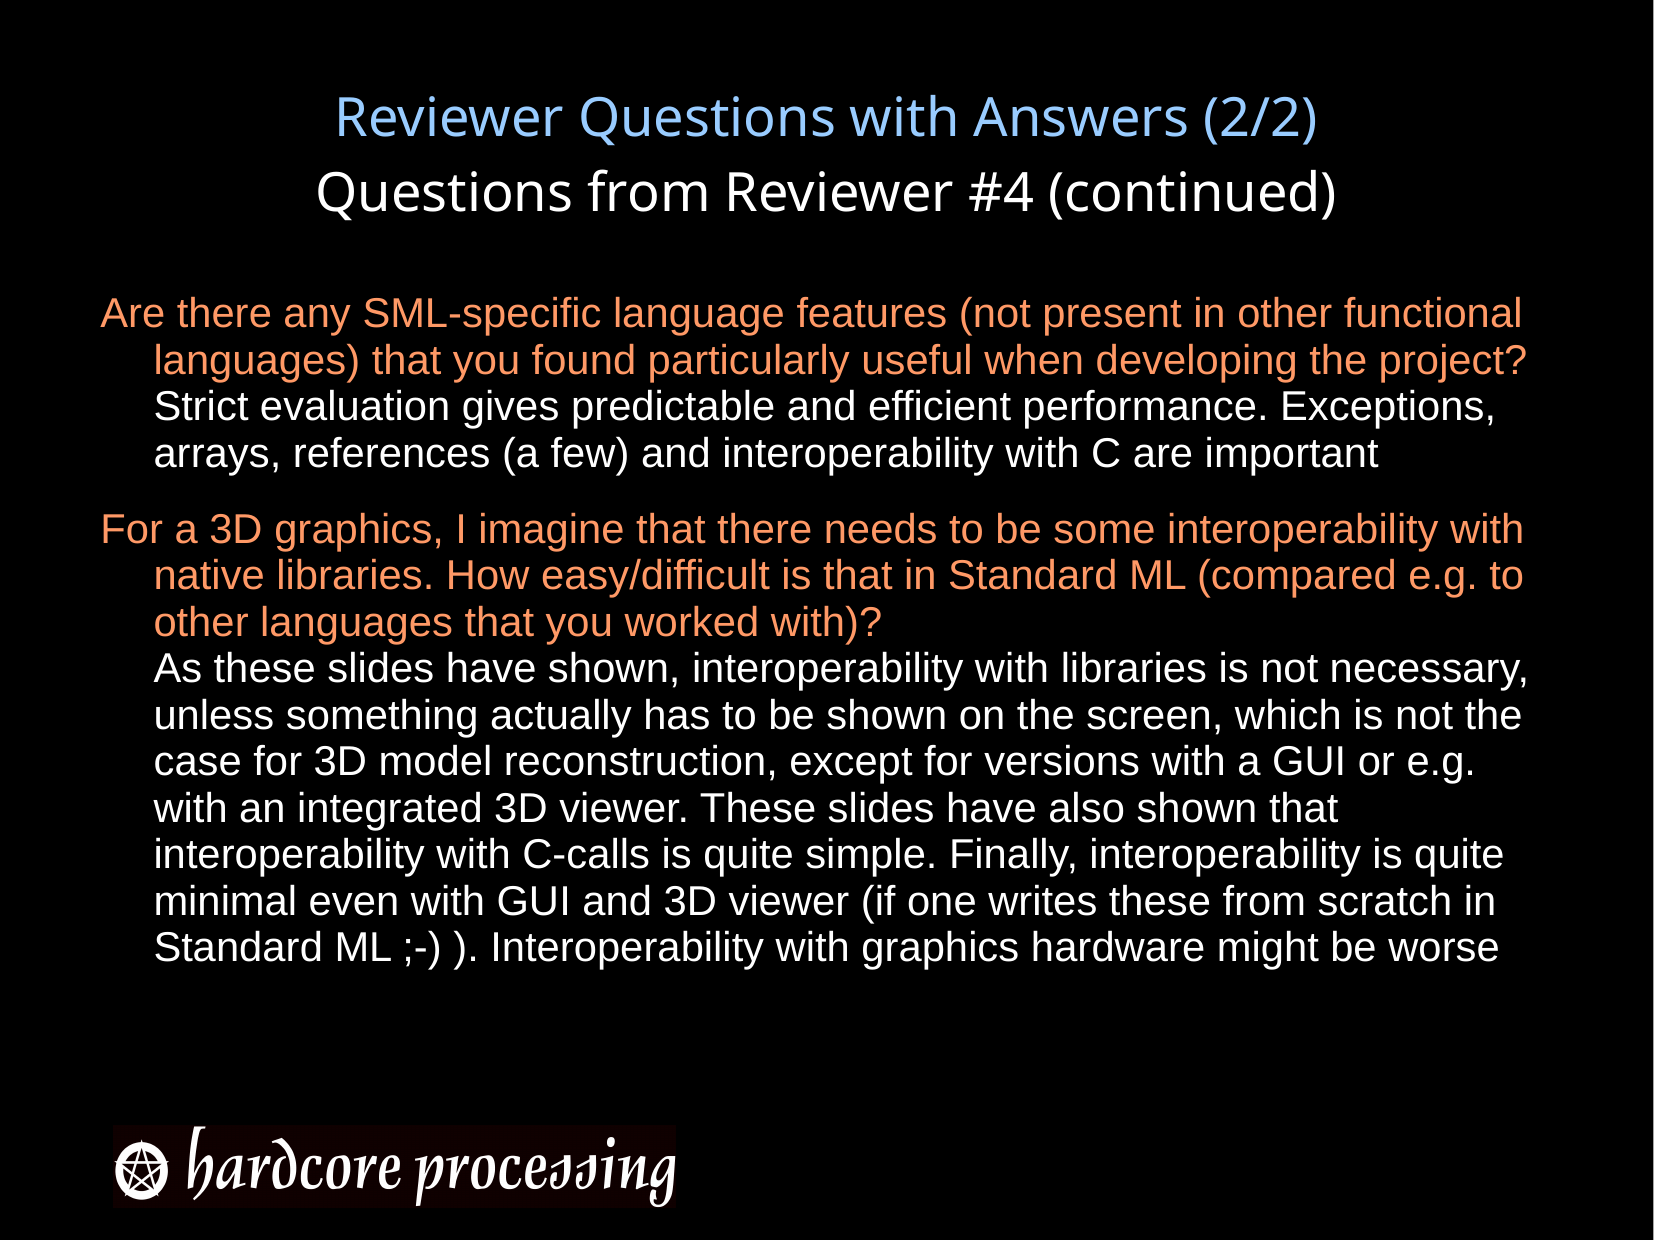

# Reviewer Questions with Answers (2/2) Questions from Reviewer #4 (continued)
Are there any SML-specific language features (not present in other functional languages) that you found particularly useful when developing the project?
Strict evaluation gives predictable and efficient performance. Exceptions, arrays, references (a few) and interoperability with C are important
For a 3D graphics, I imagine that there needs to be some interoperability with native libraries. How easy/difficult is that in Standard ML (compared e.g. to other languages that you worked with)?
As these slides have shown, interoperability with libraries is not necessary, unless something actually has to be shown on the screen, which is not the case for 3D model reconstruction, except for versions with a GUI or e.g. with an integrated 3D viewer. These slides have also shown that interoperability with C-calls is quite simple. Finally, interoperability is quite minimal even with GUI and 3D viewer (if one writes these from scratch in Standard ML ;-) ). Interoperability with graphics hardware might be worse